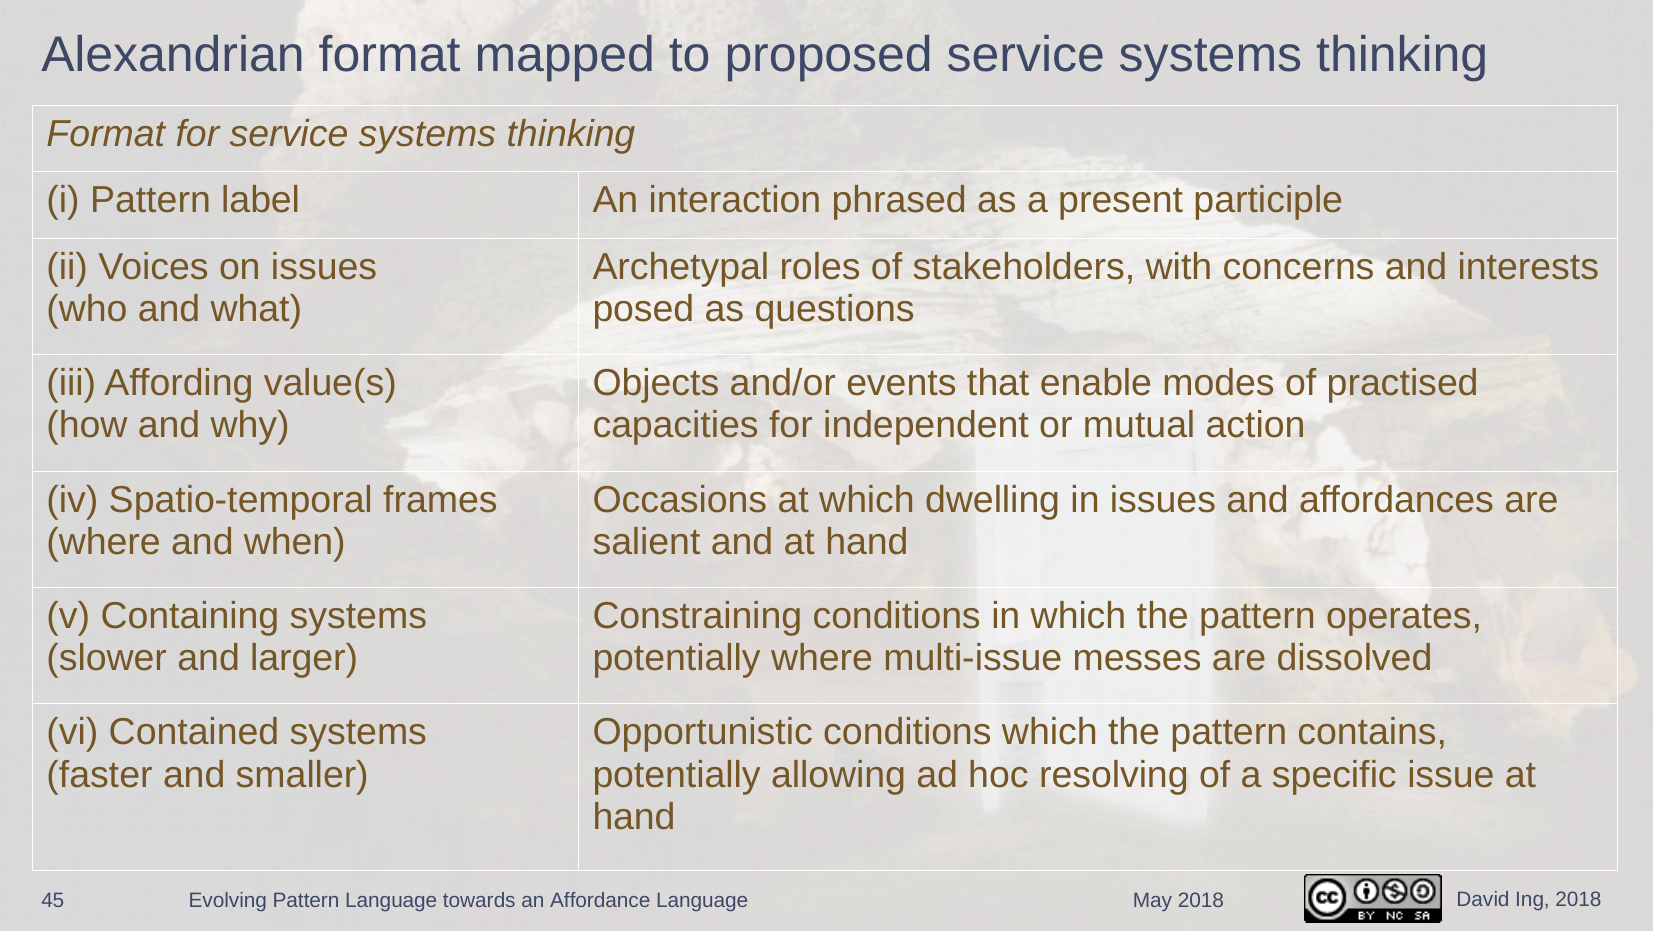

# Alexandrian format mapped to proposed service systems thinking
| Format for service systems thinking | |
| --- | --- |
| (i) Pattern label | An interaction phrased as a present participle |
| (ii) Voices on issues (who and what) | Archetypal roles of stakeholders, with concerns and interests posed as questions |
| (iii) Affording value(s) (how and why) | Objects and/or events that enable modes of practised capacities for independent or mutual action |
| (iv) Spatio-temporal frames (where and when) | Occasions at which dwelling in issues and affordances are salient and at hand |
| (v) Containing systems (slower and larger) | Constraining conditions in which the pattern operates, potentially where multi-issue messes are dissolved |
| (vi) Contained systems (faster and smaller) | Opportunistic conditions which the pattern contains, potentially allowing ad hoc resolving of a specific issue at hand |
Evolving Pattern Language towards an Affordance Language
May 2018
45